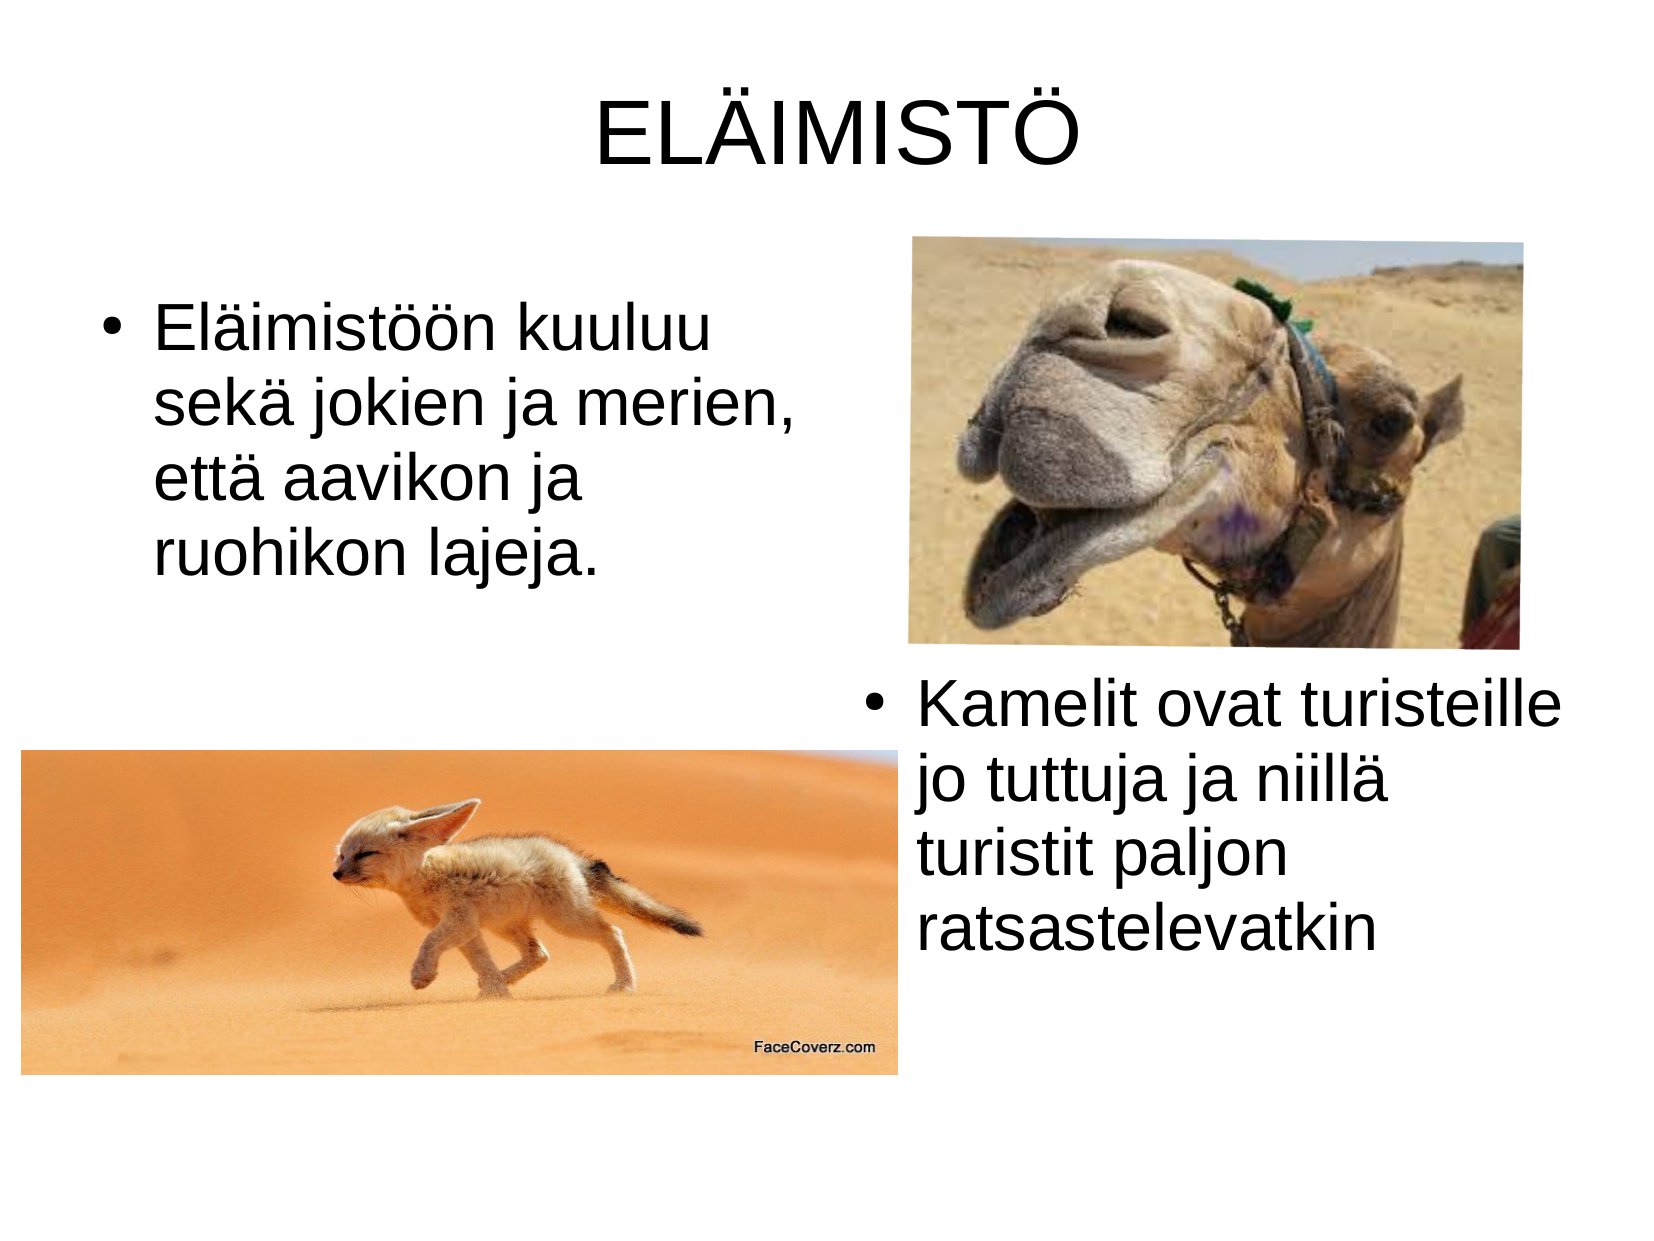

# ELÄIMISTÖ
Eläimistöön kuuluu sekä jokien ja merien, että aavikon ja ruohikon lajeja.
Kamelit ovat turisteille jo tuttuja ja niillä turistit paljon ratsastelevatkin